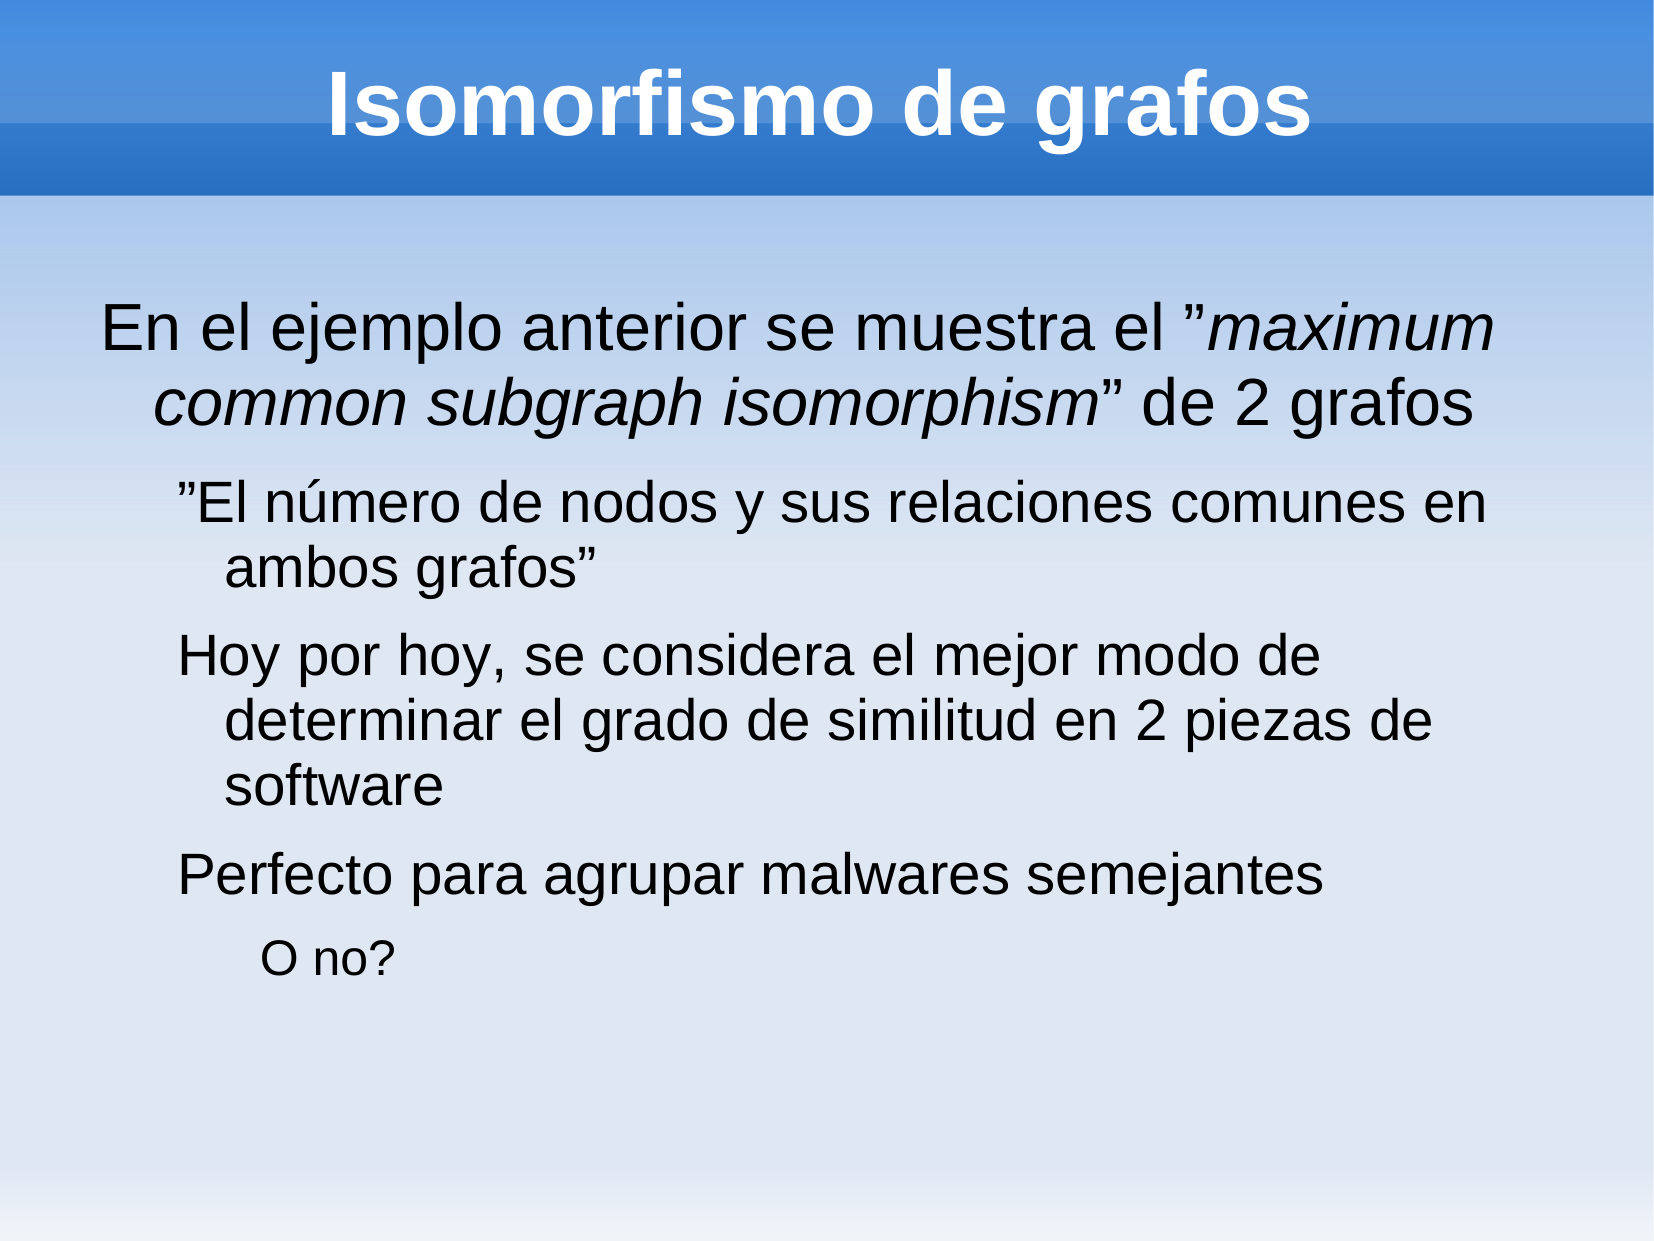

# Isomorfismo de grafos
En el ejemplo anterior se muestra el ”maximum common subgraph isomorphism” de 2 grafos
”El número de nodos y sus relaciones comunes en ambos grafos”
Hoy por hoy, se considera el mejor modo de determinar el grado de similitud en 2 piezas de software
Perfecto para agrupar malwares semejantes
O no?